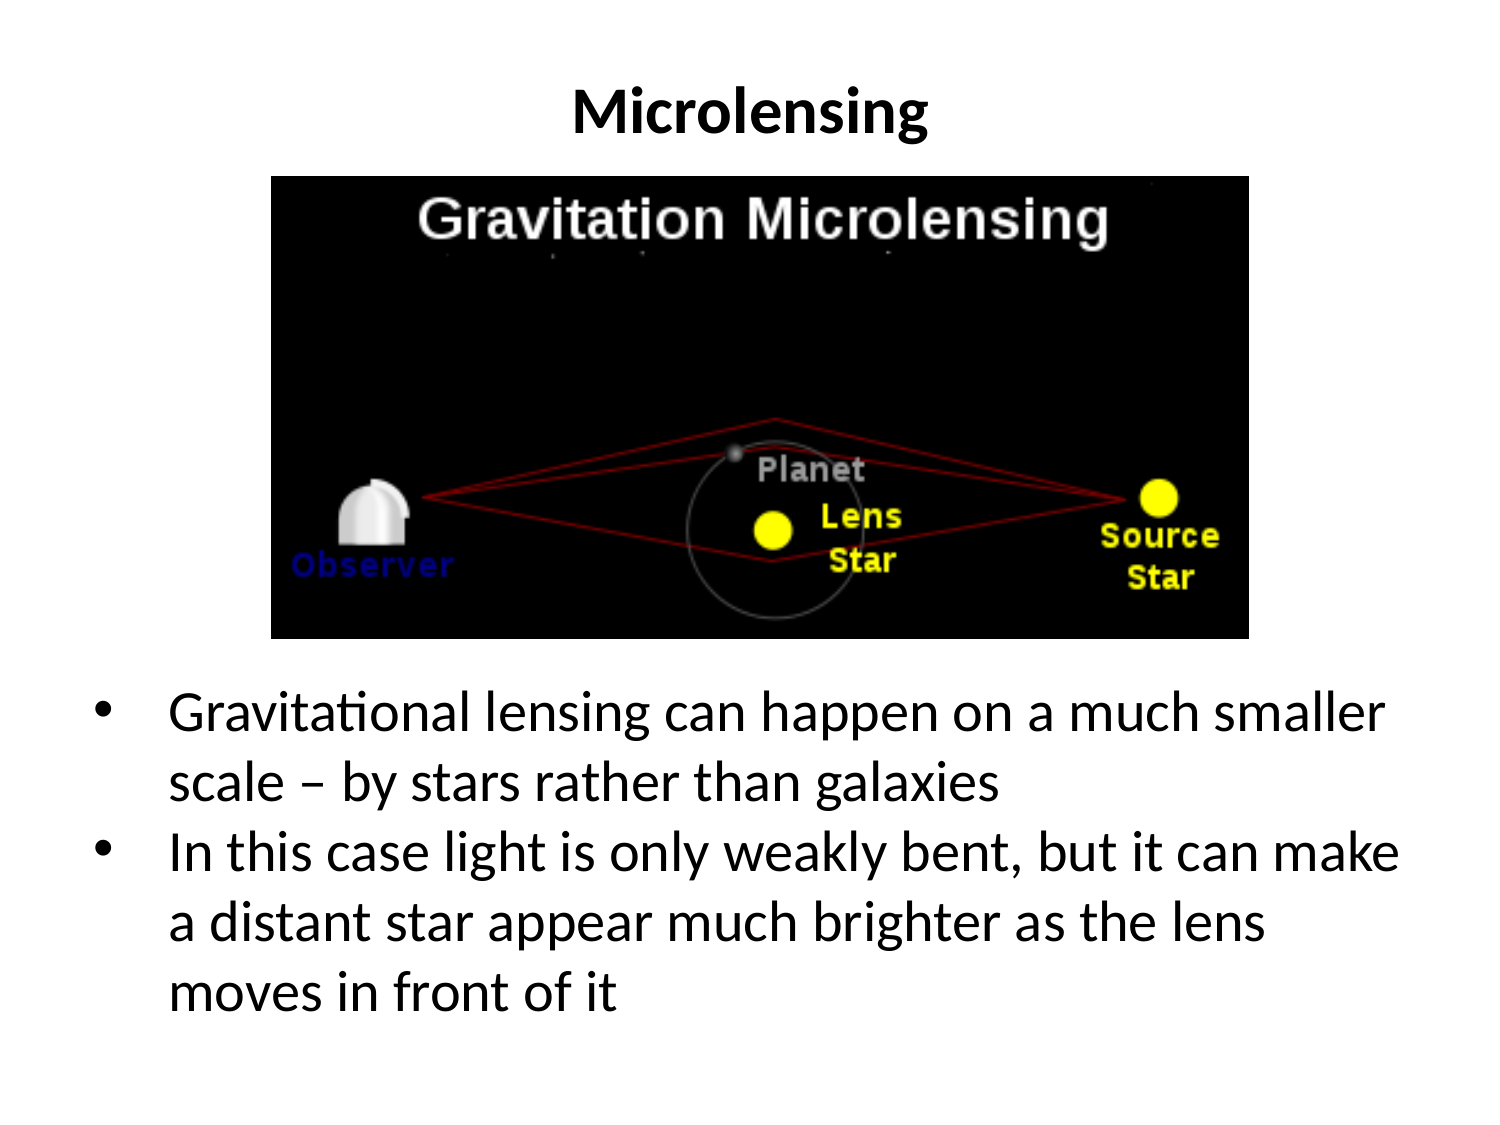

Microlensing
Gravitational lensing can happen on a much smaller scale – by stars rather than galaxies
In this case light is only weakly bent, but it can make a distant star appear much brighter as the lens moves in front of it